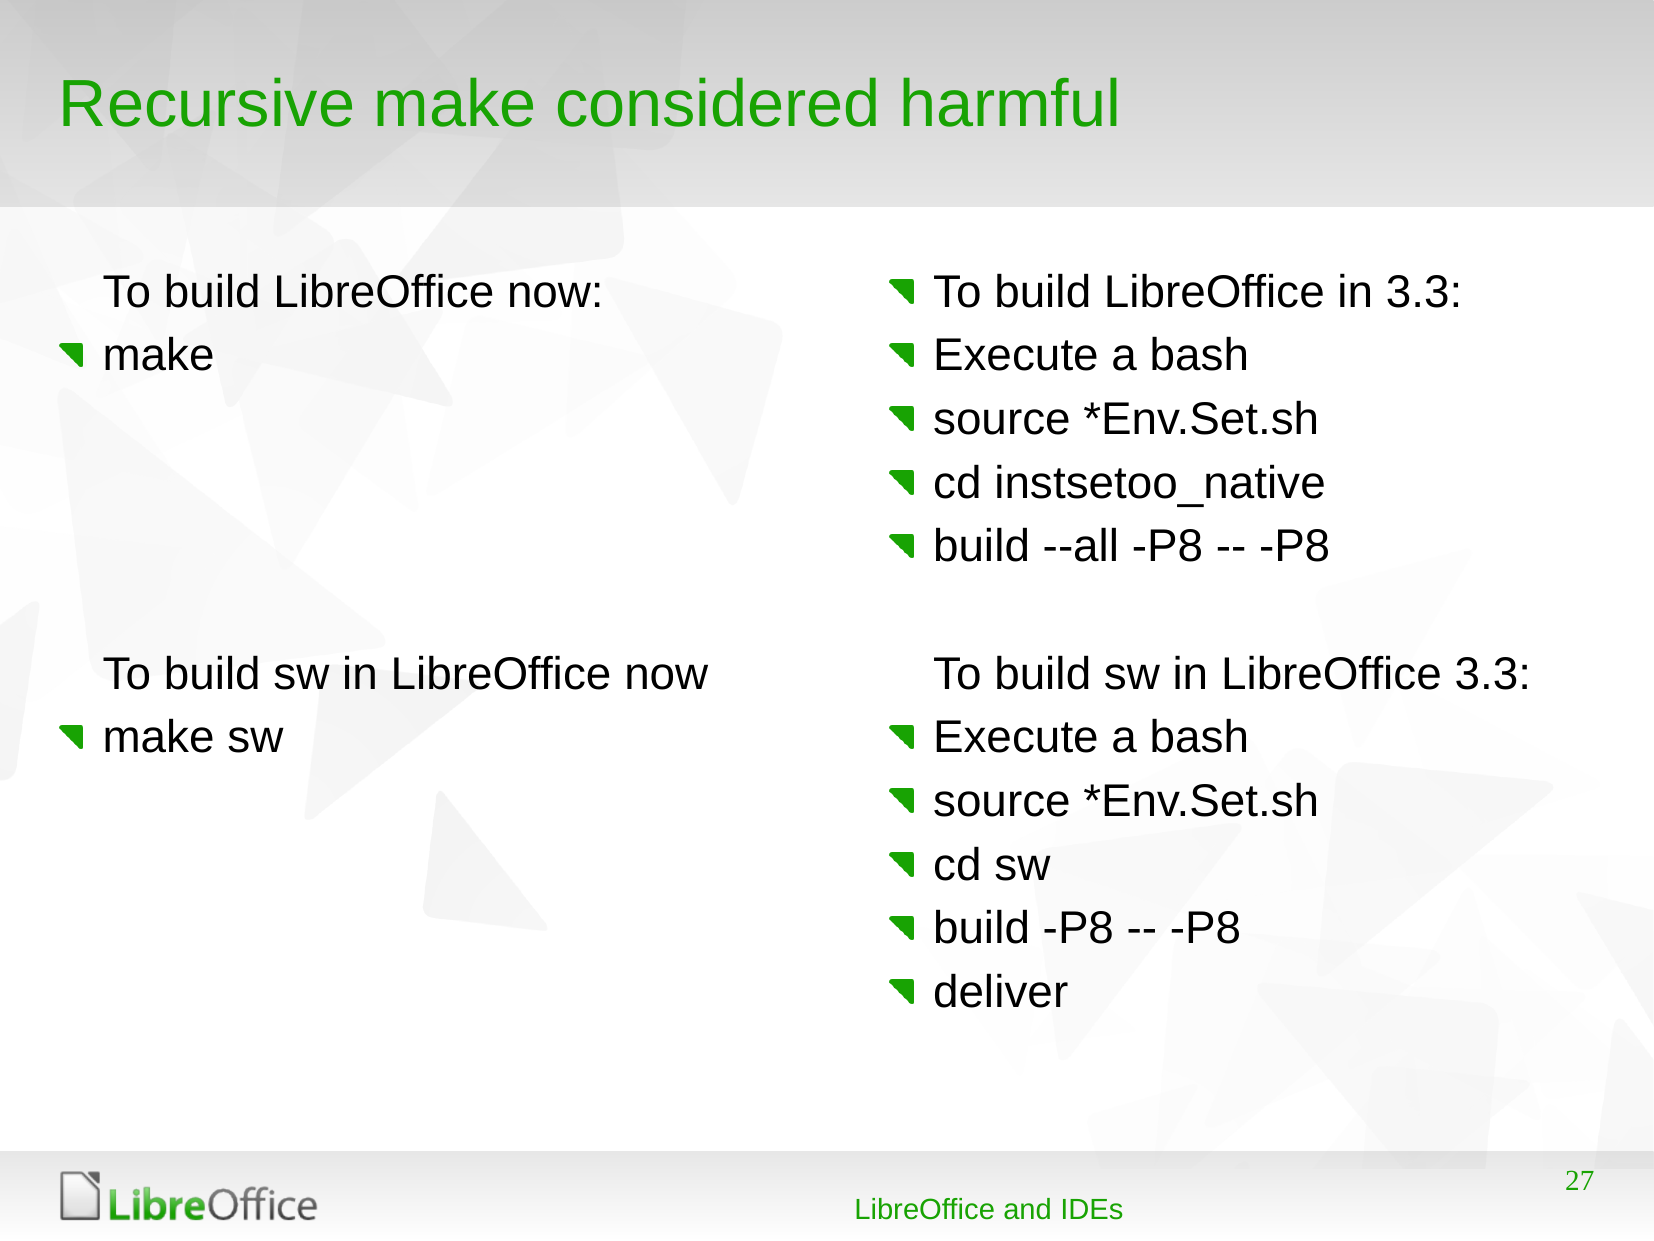

# Recursive make considered harmful
To build LibreOffice now:
make
To build sw in LibreOffice now
make sw
To build LibreOffice in 3.3:
Execute a bash
source *Env.Set.sh
cd instsetoo_native
build --all -P8 -- -P8
To build sw in LibreOffice 3.3:
Execute a bash
source *Env.Set.sh
cd sw
build -P8 -- -P8
deliver
27
liberating productivity